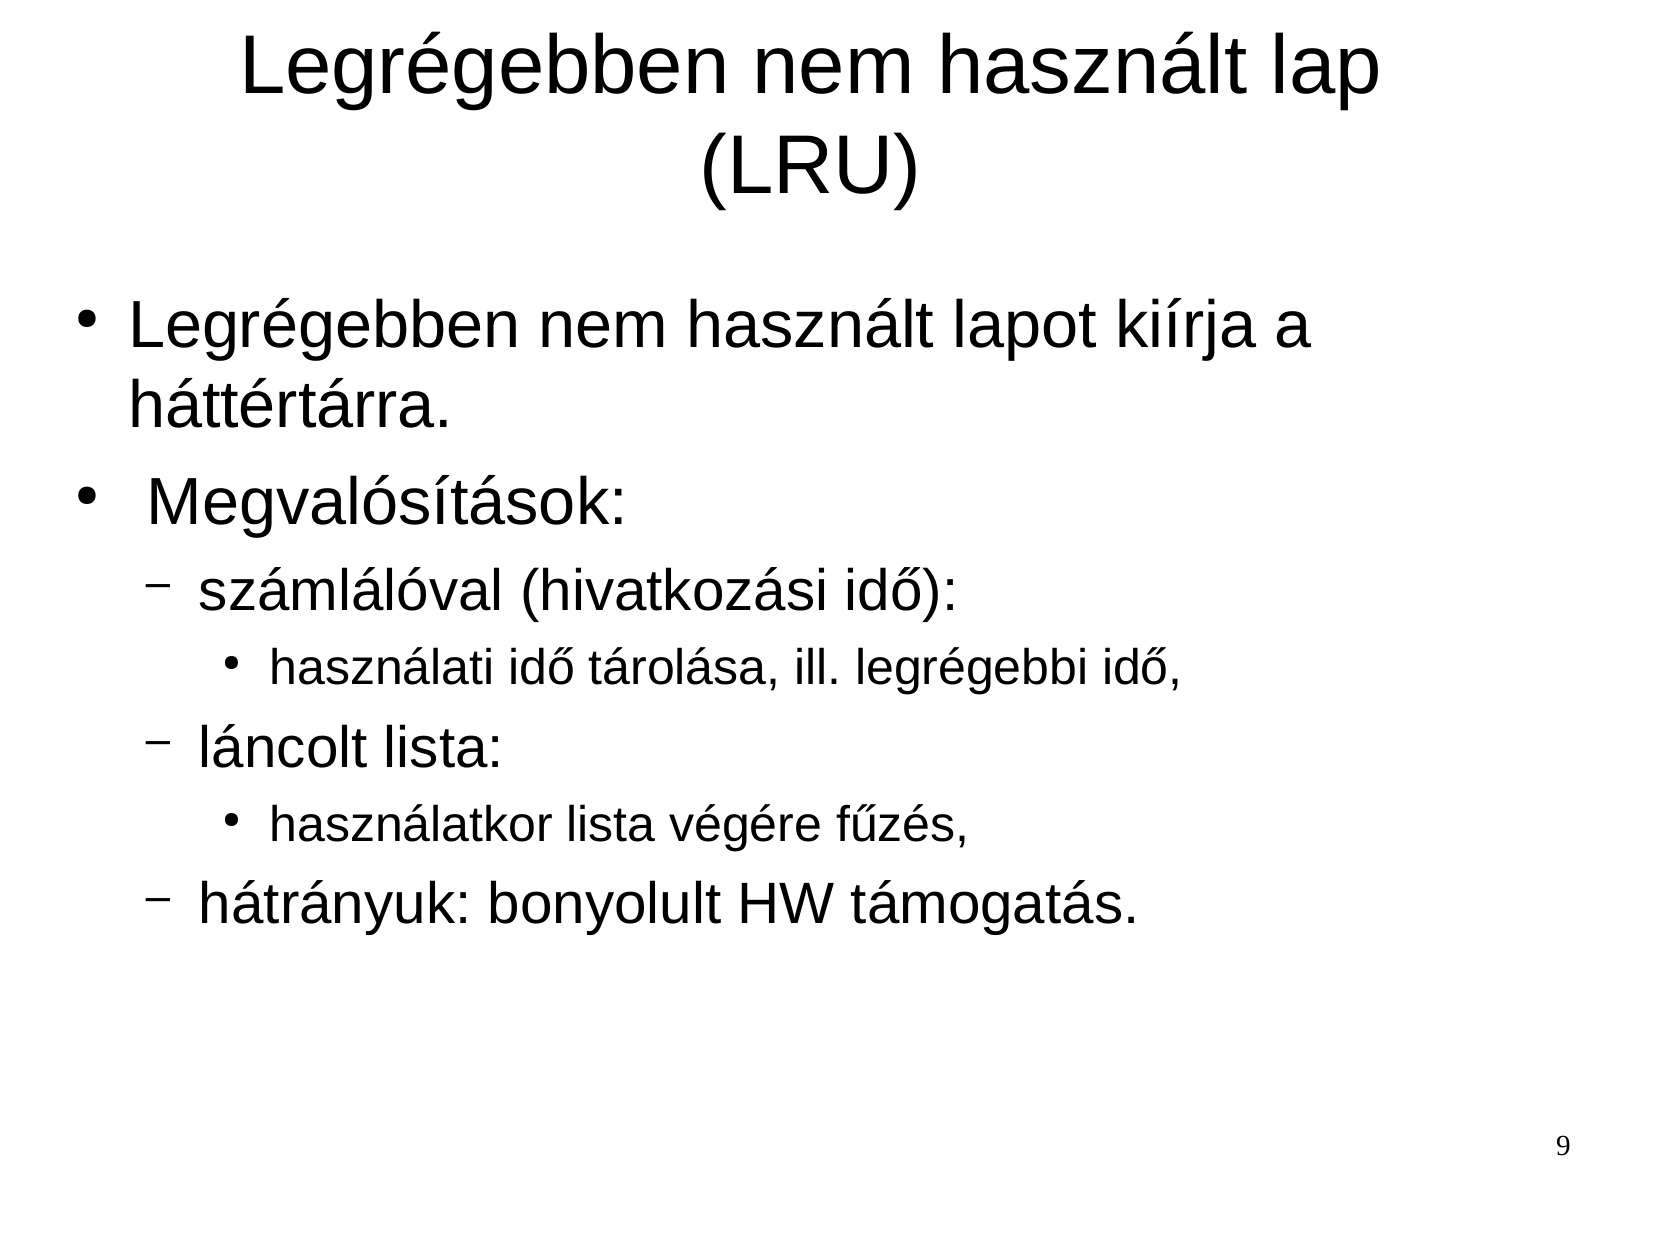

# Legrégebben nem használt lap (LRU)
Legrégebben nem használt lapot kiírja a háttértárra.
 Megvalósítások:
számlálóval (hivatkozási idő):
használati idő tárolása, ill. legrégebbi idő,
láncolt lista:
használatkor lista végére fűzés,
hátrányuk: bonyolult HW támogatás.
9